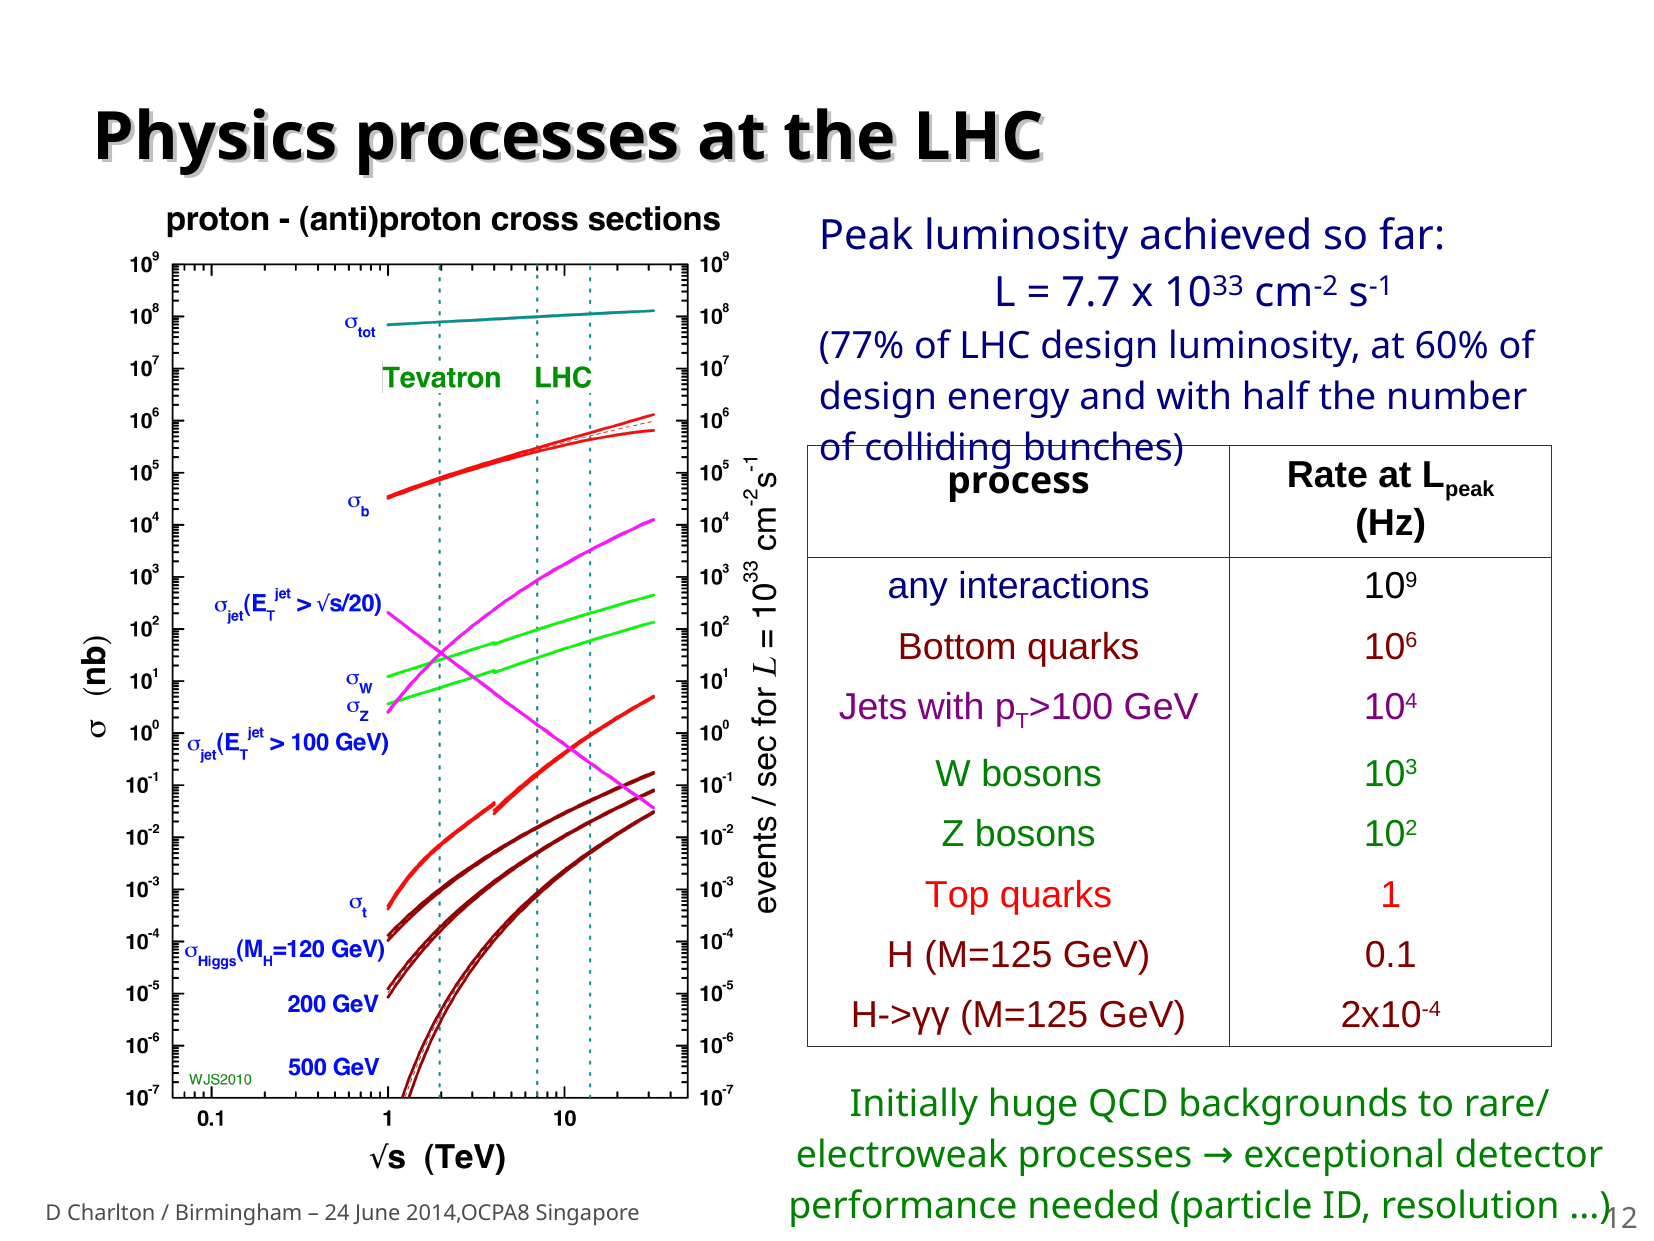

Physics processes at the LHC
Peak luminosity achieved so far:
L = 7.7 x 1033 cm-2 s-1
(77% of LHC design luminosity, at 60% of design energy and with half the number of colliding bunches)
| process | Rate at Lpeak (Hz) |
| --- | --- |
| any interactions | 109 |
| Bottom quarks | 106 |
| Jets with pT>100 GeV | 104 |
| W bosons | 103 |
| Z bosons | 102 |
| Top quarks | 1 |
| H (M=125 GeV) | 0.1 |
| H->γγ (M=125 GeV) | 2x10-4 |
Initially huge QCD backgrounds to rare/ electroweak processes → exceptional detector performance needed (particle ID, resolution ...)